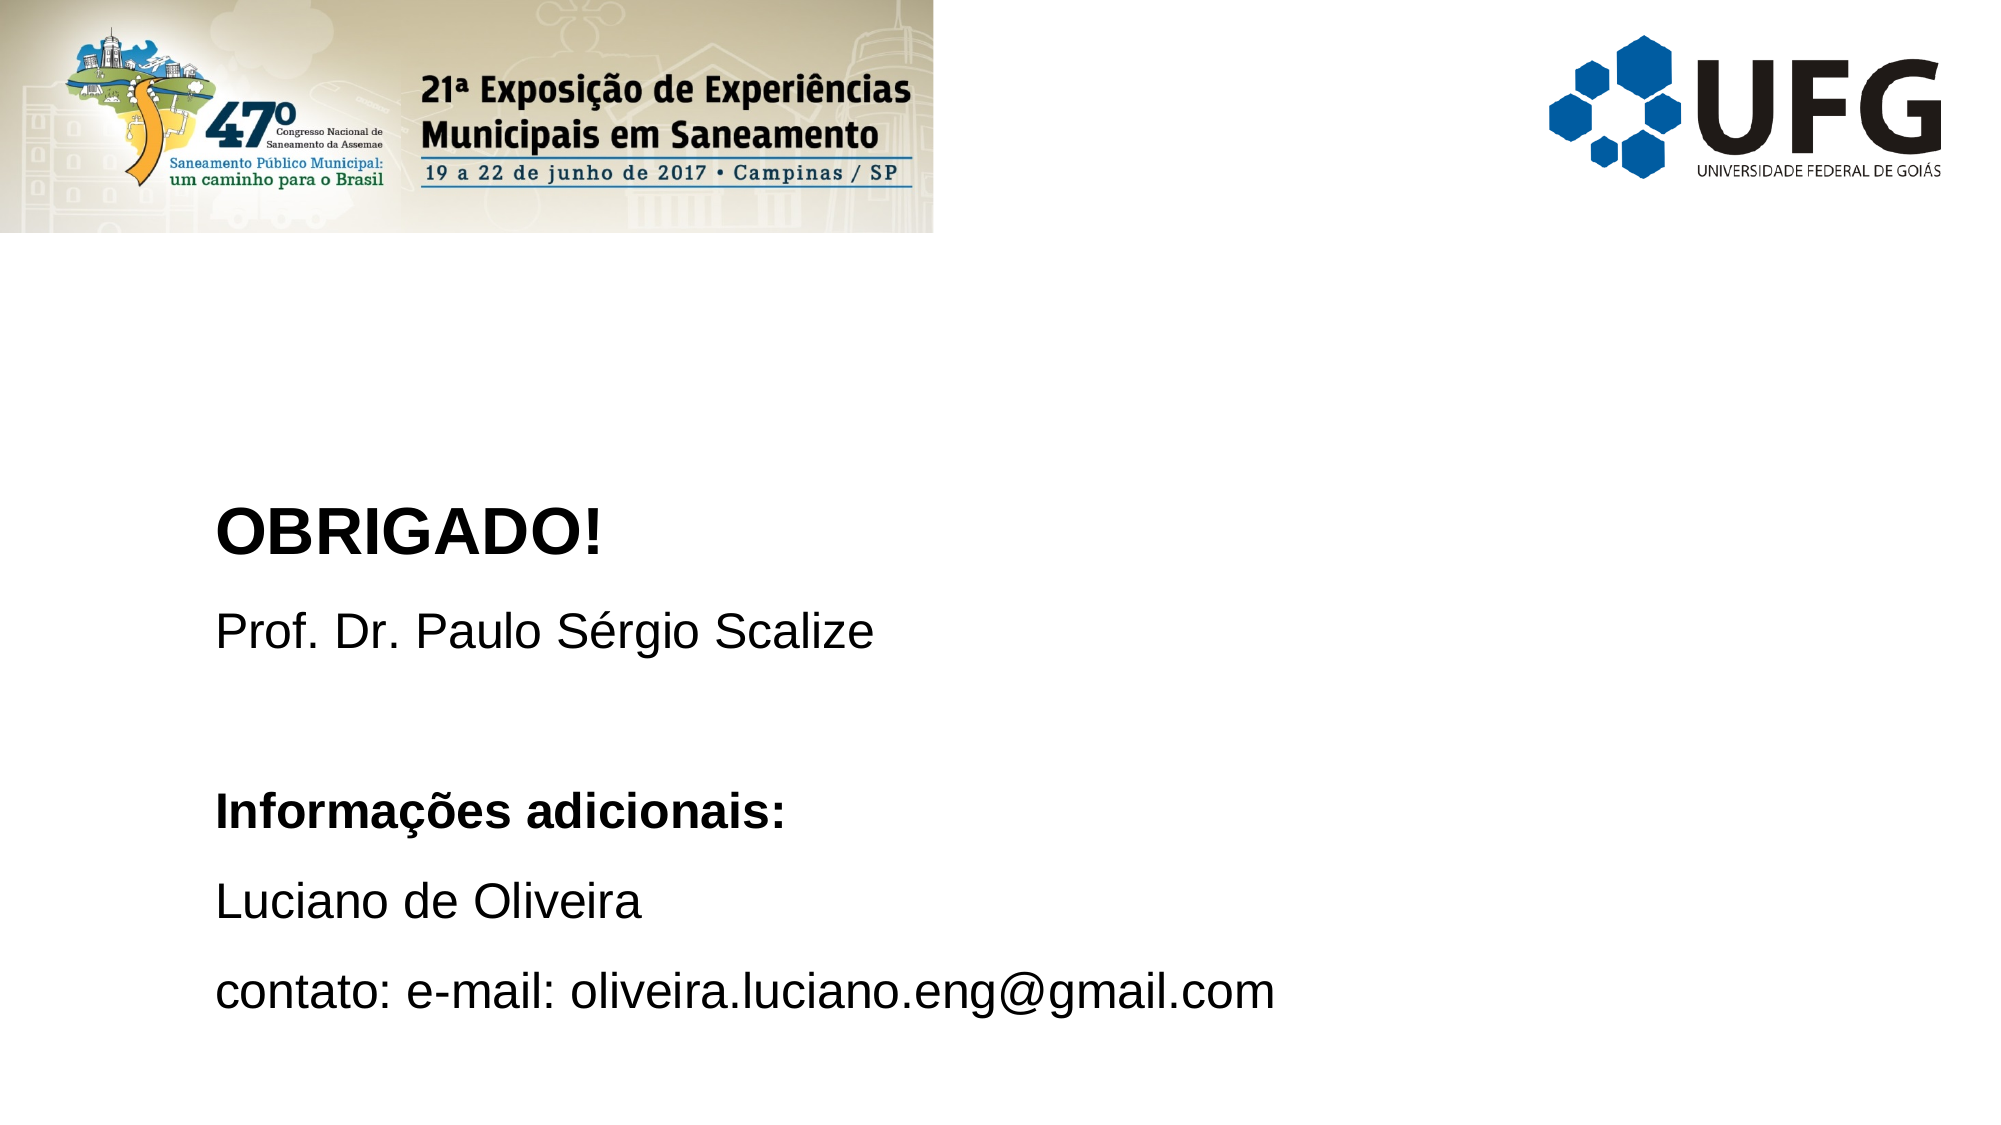

OBRIGADO!
Prof. Dr. Paulo Sérgio Scalize
Informações adicionais:
Luciano de Oliveira
contato: e-mail: oliveira.luciano.eng@gmail.com